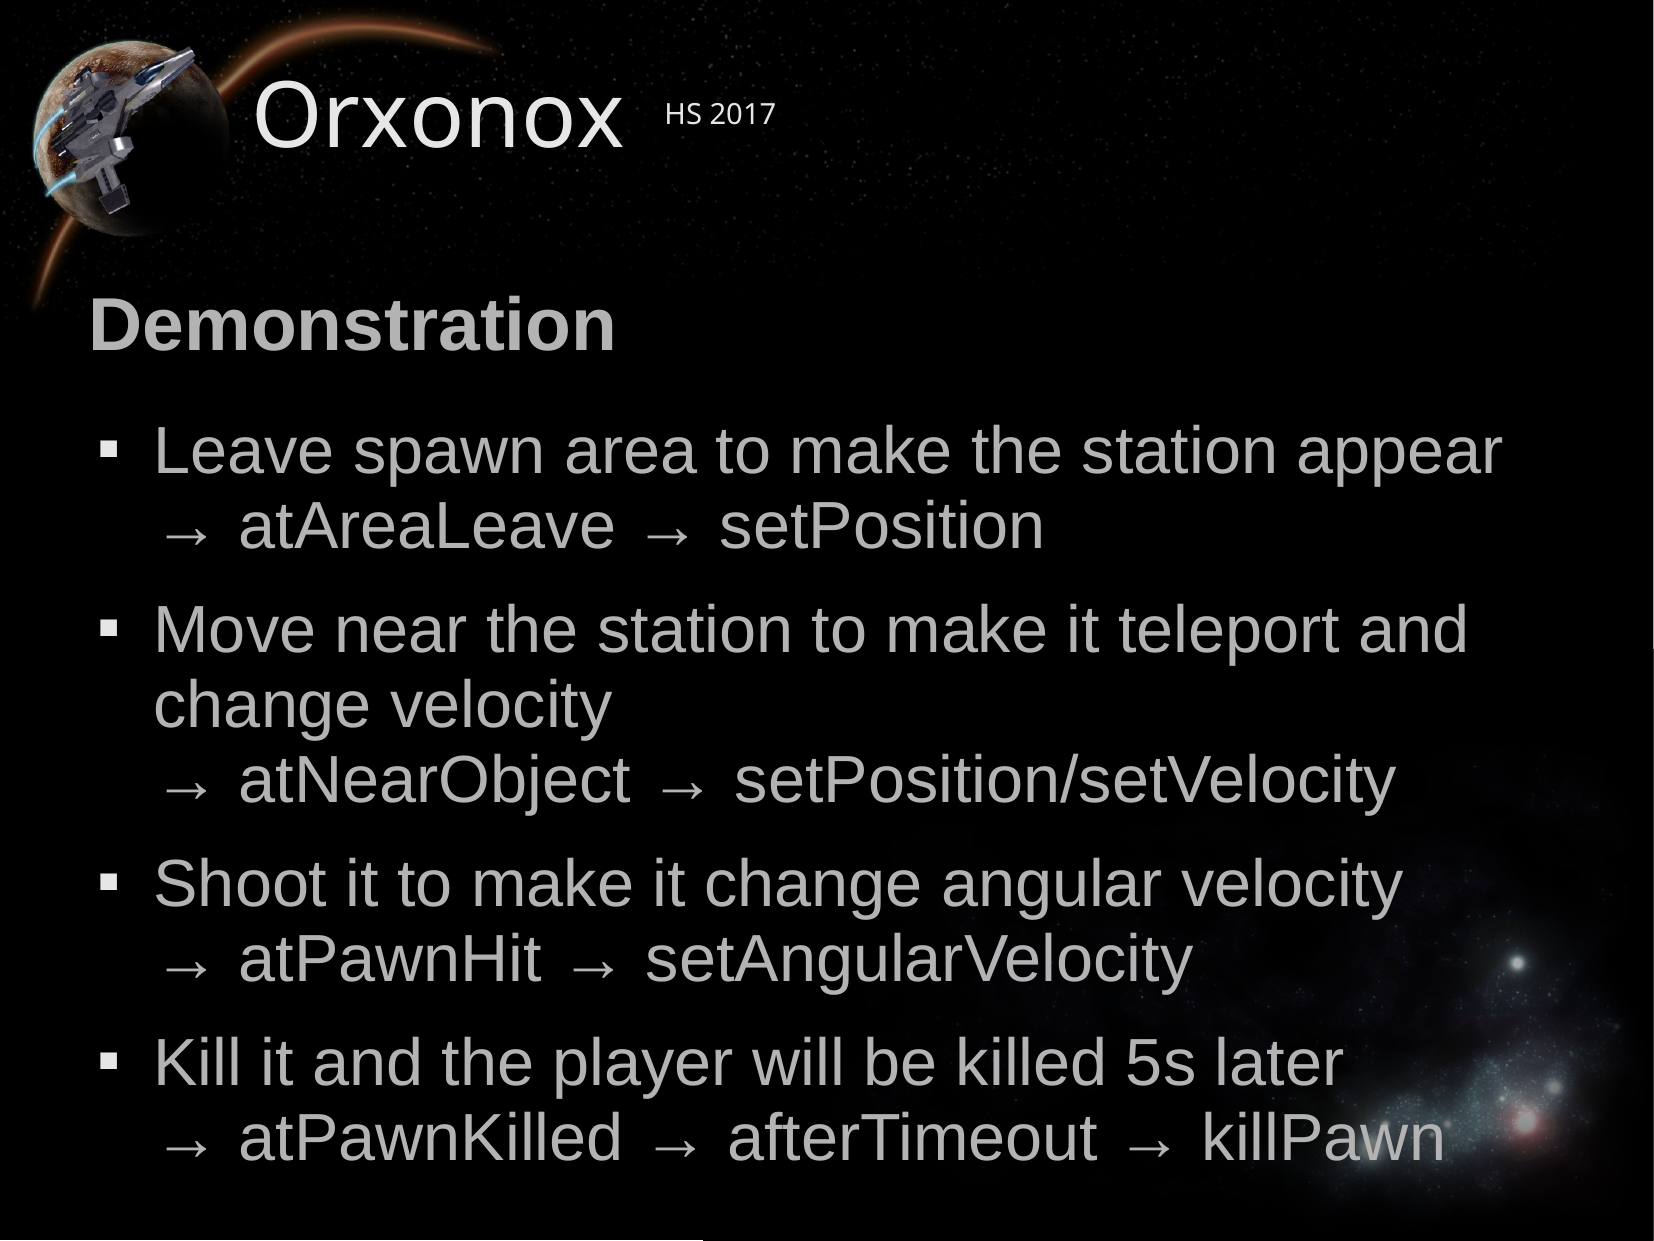

# Demonstration
Leave spawn area to make the station appear
→ atAreaLeave → setPosition
Move near the station to make it teleport and change velocity
→ atNearObject → setPosition/setVelocity
Shoot it to make it change angular velocity
→ atPawnHit → setAngularVelocity
Kill it and the player will be killed 5s later
→ atPawnKilled → afterTimeout → killPawn